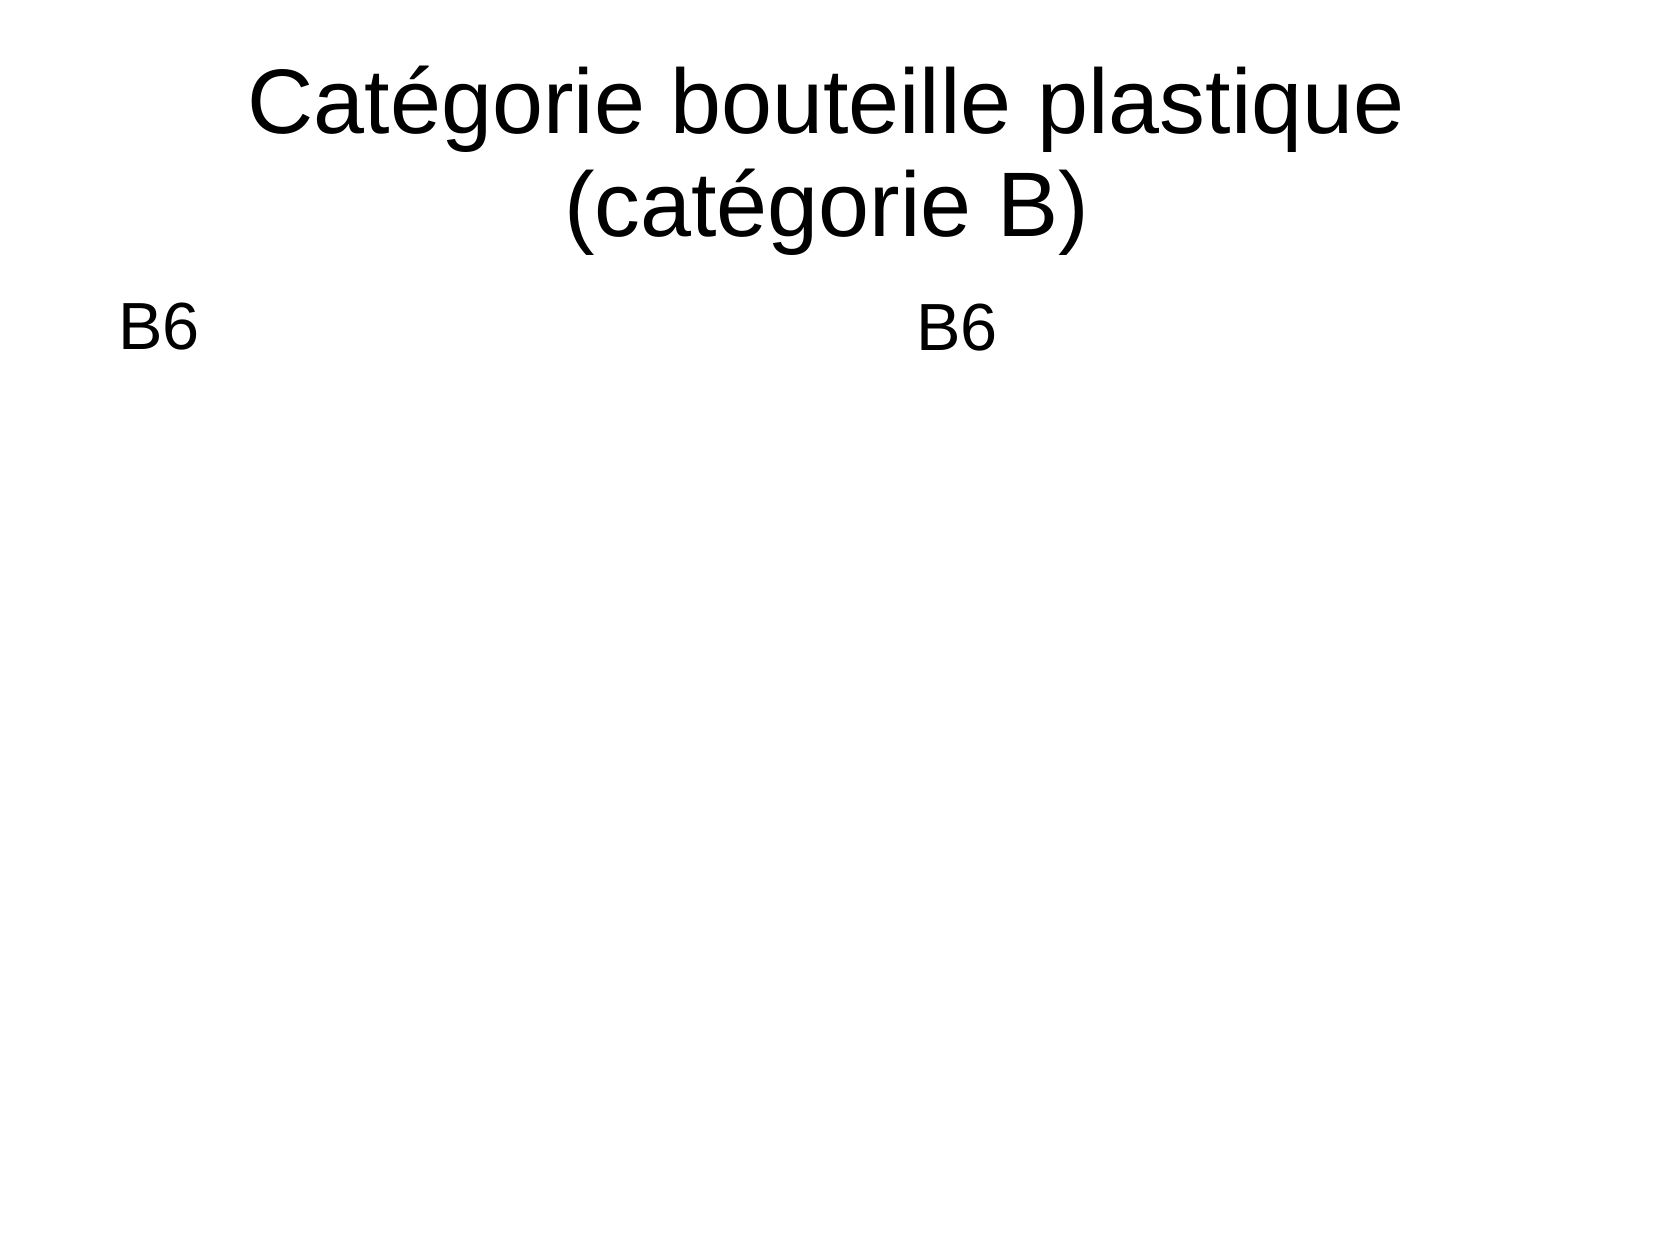

# Catégorie bouteille plastique (catégorie B)
B6
B6